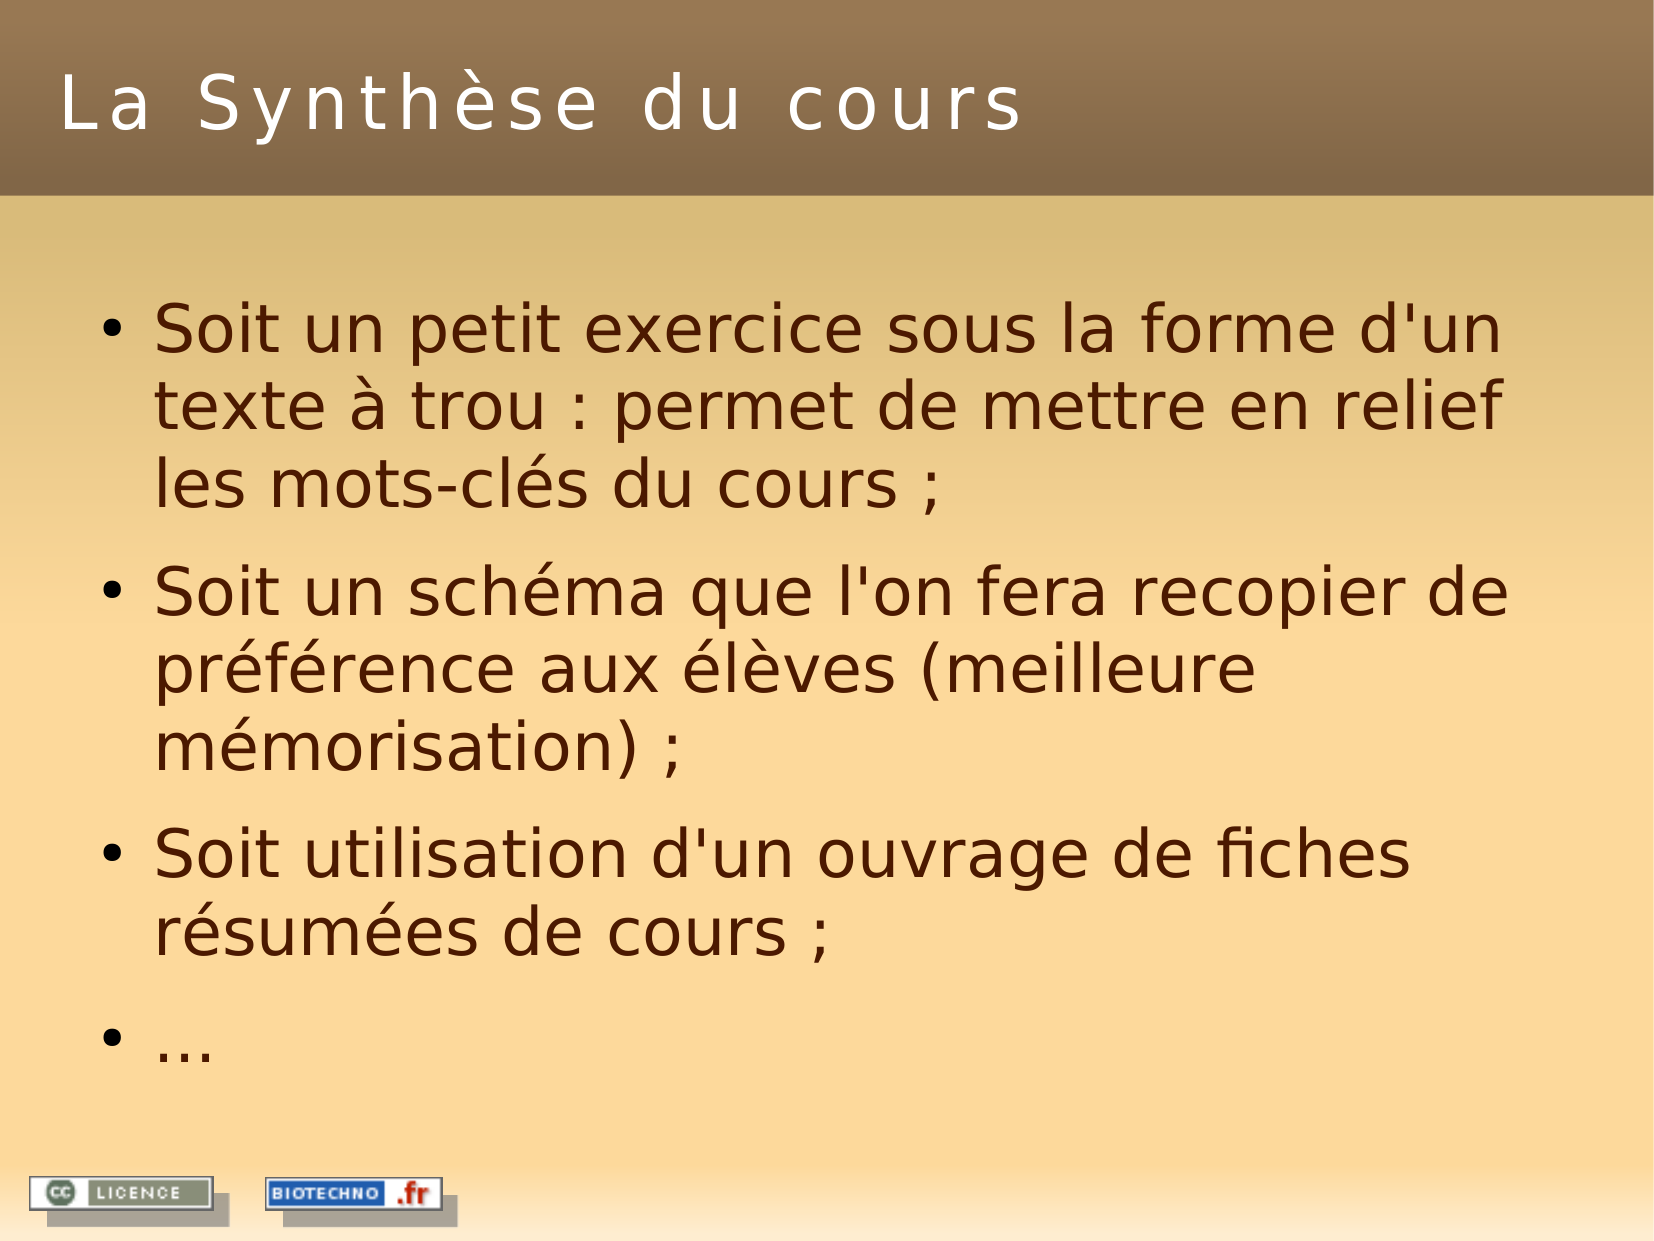

# La Synthèse du cours
Soit un petit exercice sous la forme d'un texte à trou : permet de mettre en relief les mots-clés du cours ;
Soit un schéma que l'on fera recopier de préférence aux élèves (meilleure mémorisation) ;
Soit utilisation d'un ouvrage de fiches résumées de cours ;
...